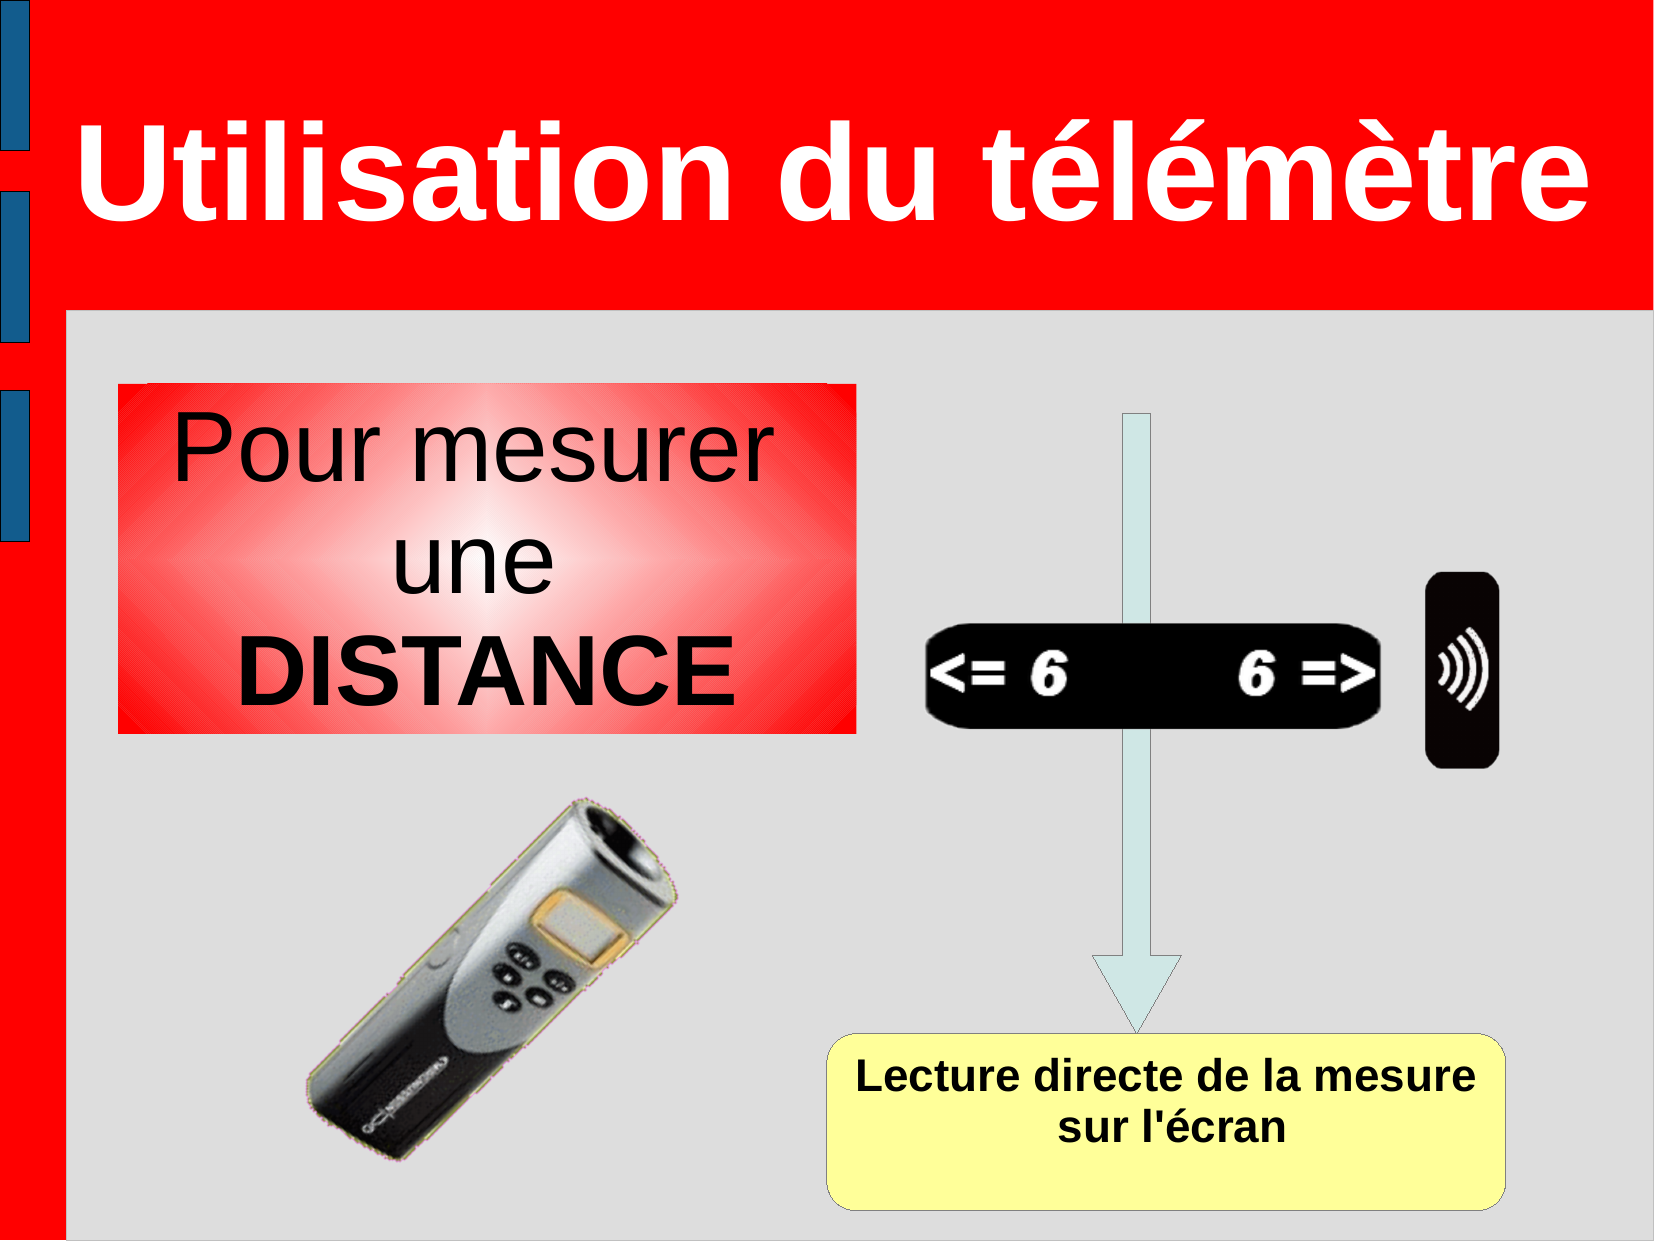

Utilisation du télémètre
Pour mesurer
une
DISTANCE
Lecture directe de la mesure
 sur l'écran